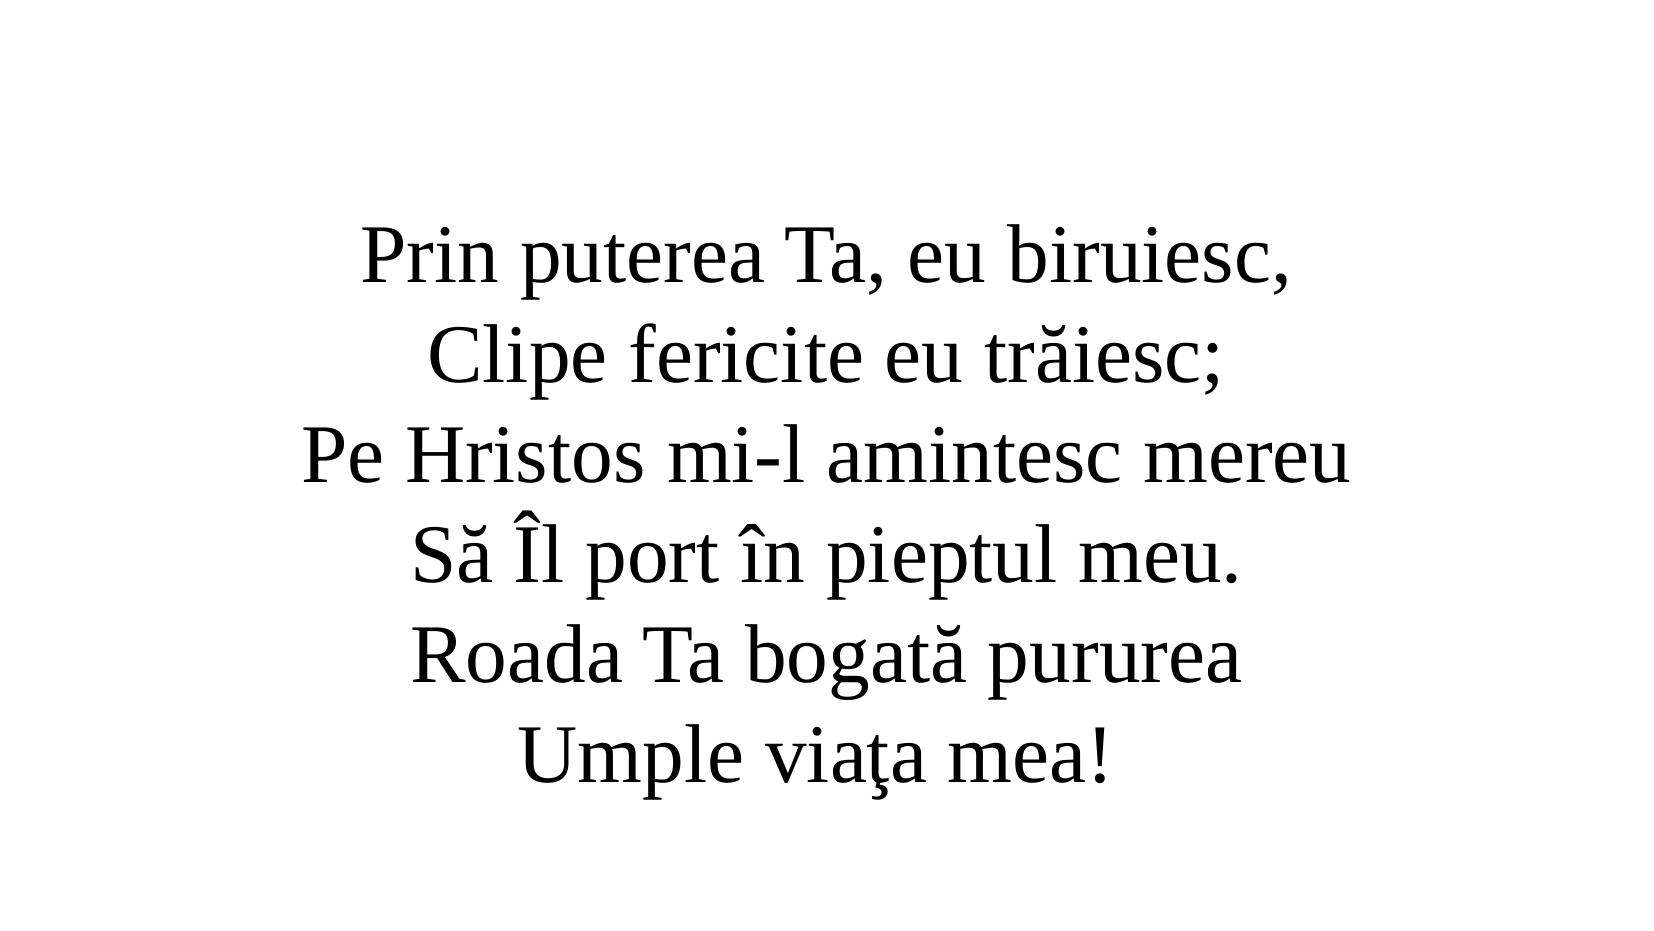

# Prin puterea Ta, eu biruiesc, Clipe fericite eu trăiesc; Pe Hristos mi-l amintesc mereu Să Îl port în pieptul meu. Roada Ta bogată pururea Umple viaţa mea!